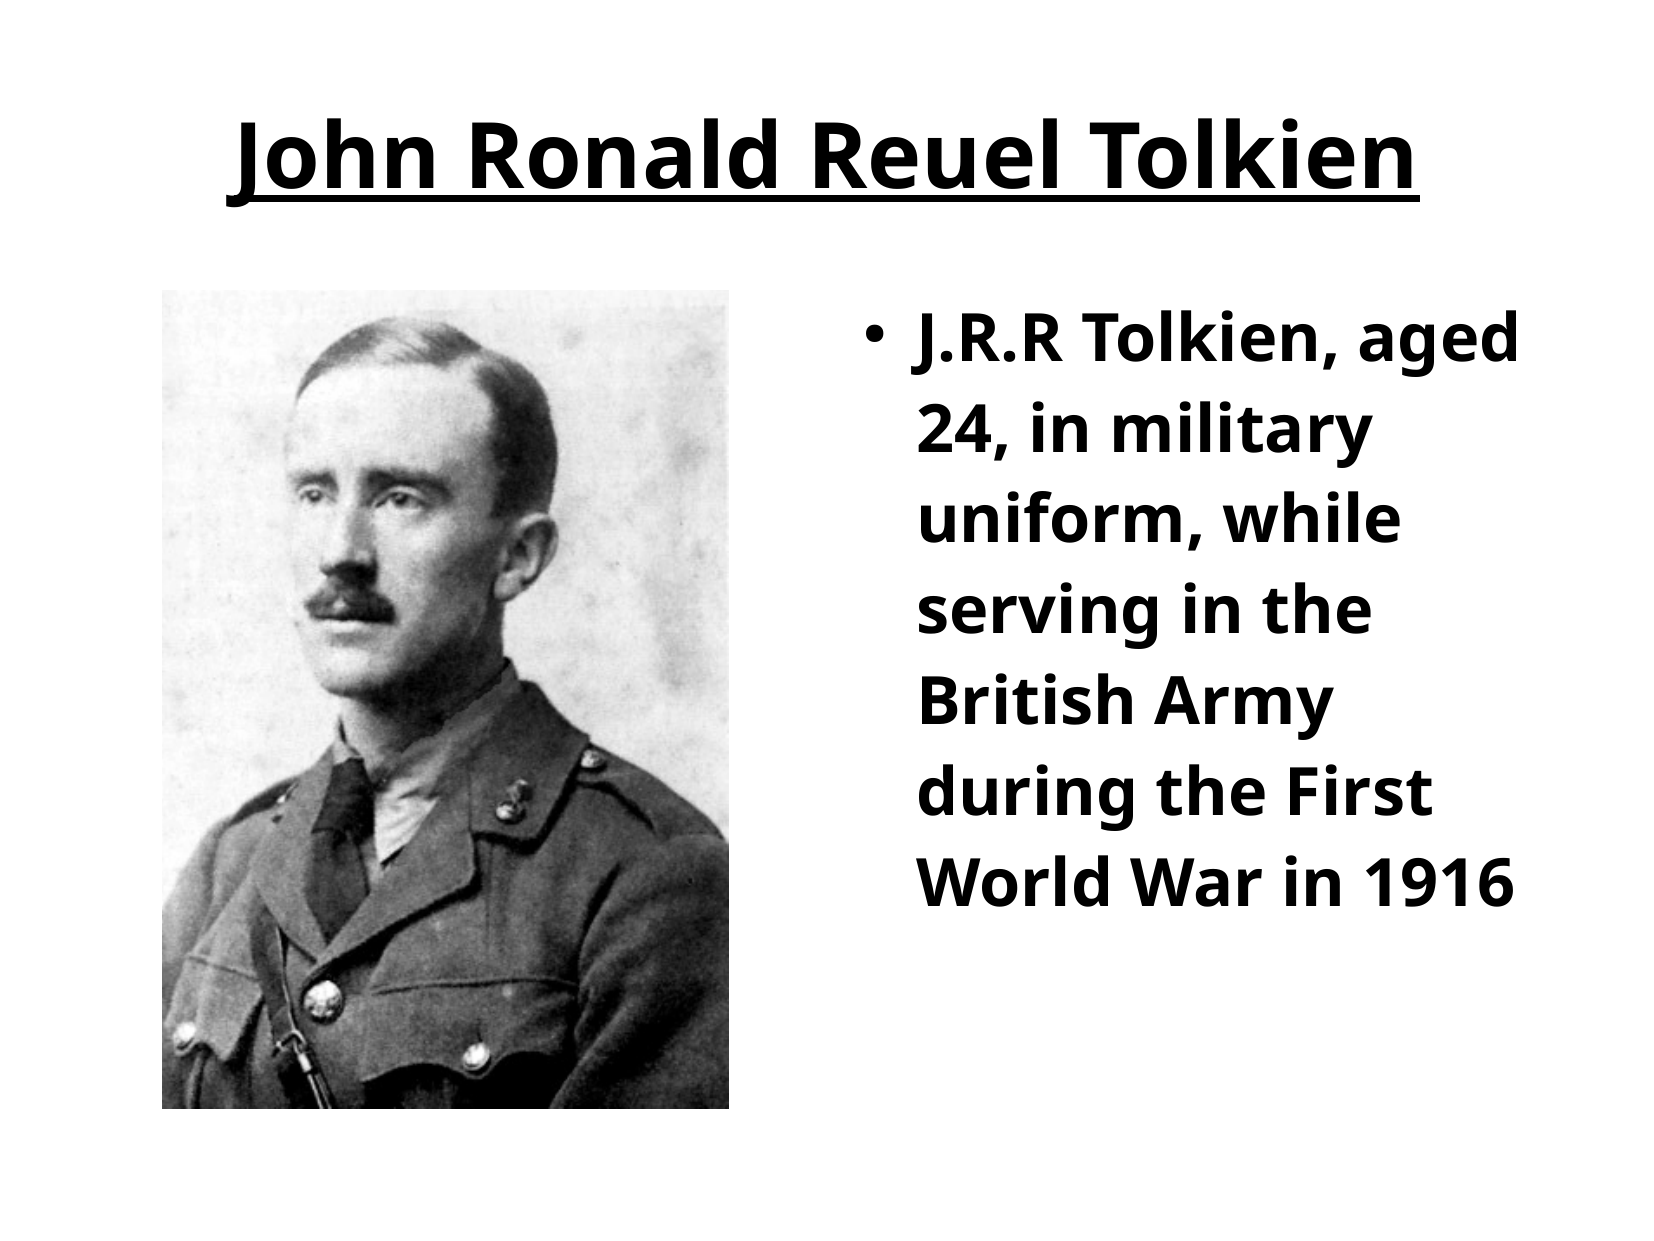

# John Ronald Reuel Tolkien
J.R.R Tolkien, aged 24, in military uniform, while serving in the British Army during the First World War in 1916